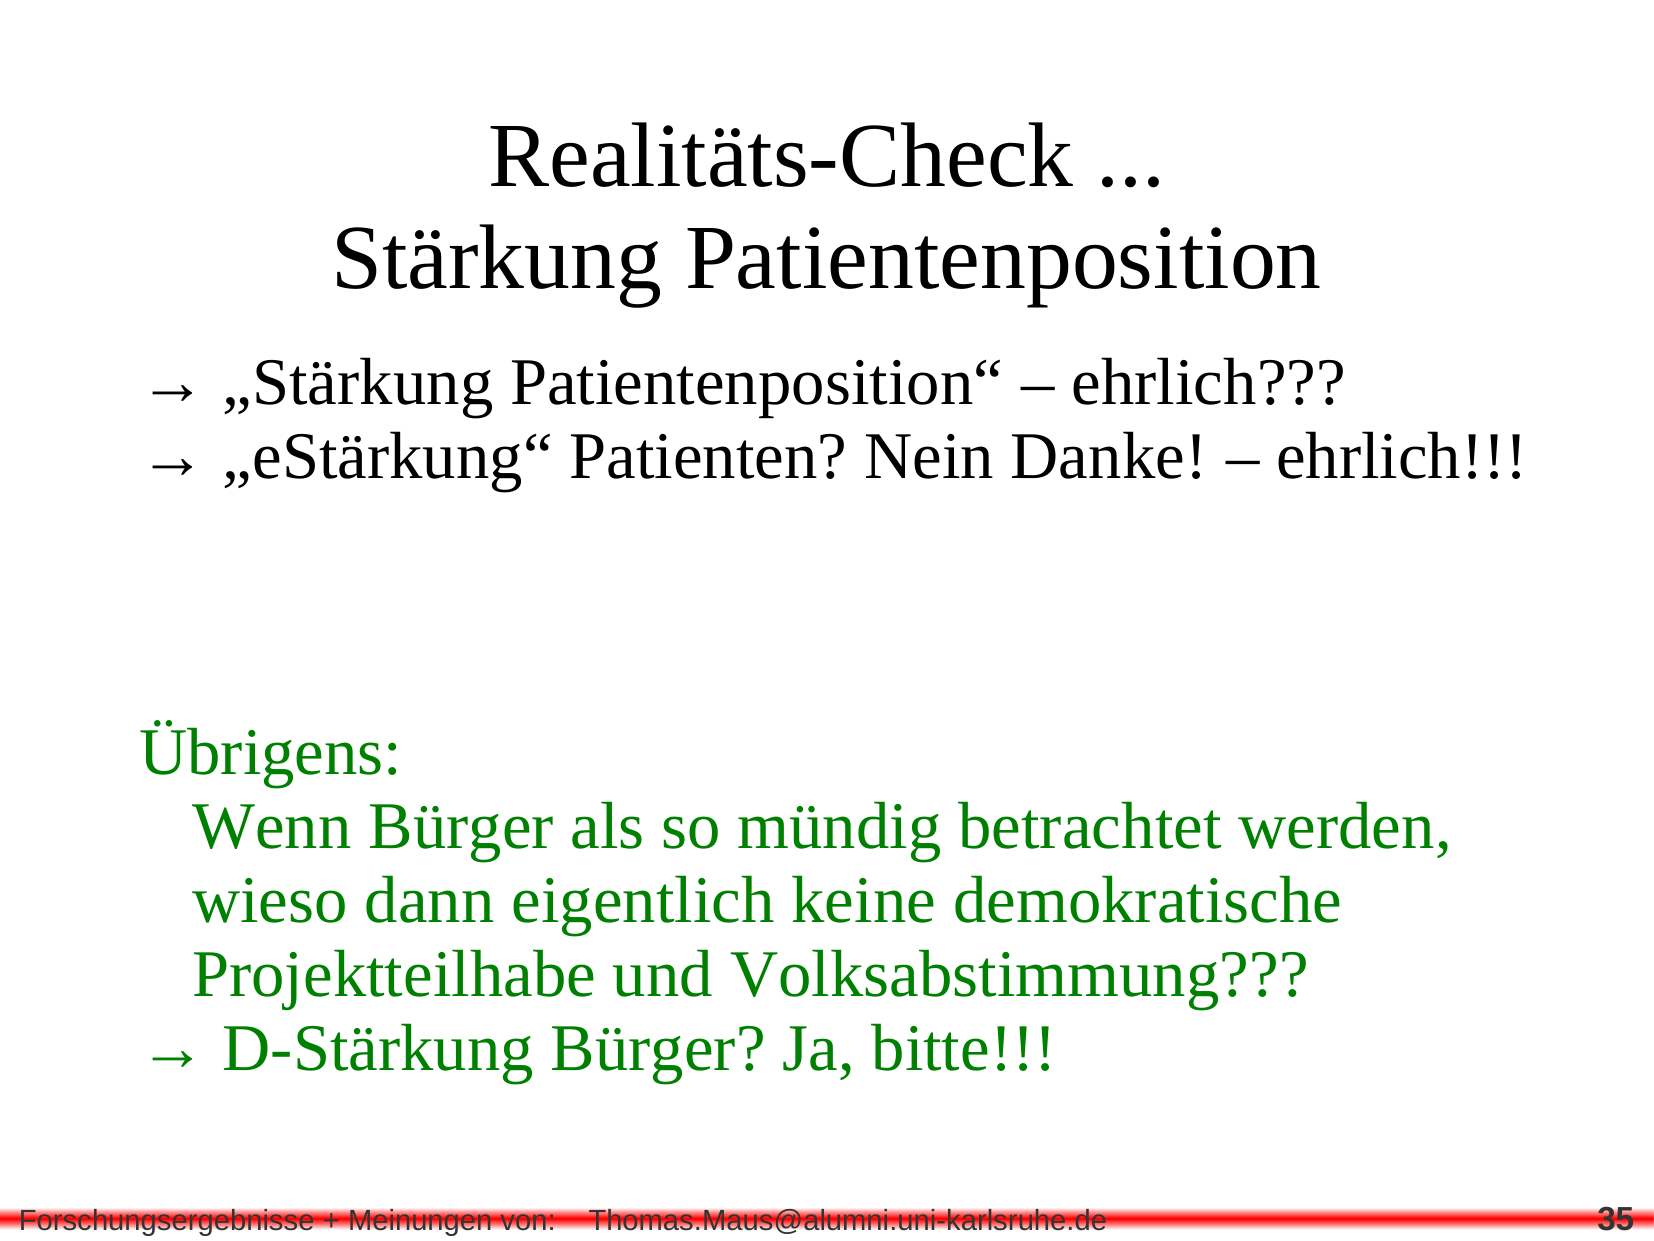

# Realitäts-Check ... Stärkung Patientenposition
→ „Stärkung Patientenposition“ – ehrlich???
→ „eStärkung“ Patienten? Nein Danke! – ehrlich!!!
Übrigens:
Wenn Bürger als so mündig betrachtet werden, wieso dann eigentlich keine demokratische Projektteilhabe und Volksabstimmung???
→ D-Stärkung Bürger? Ja, bitte!!!